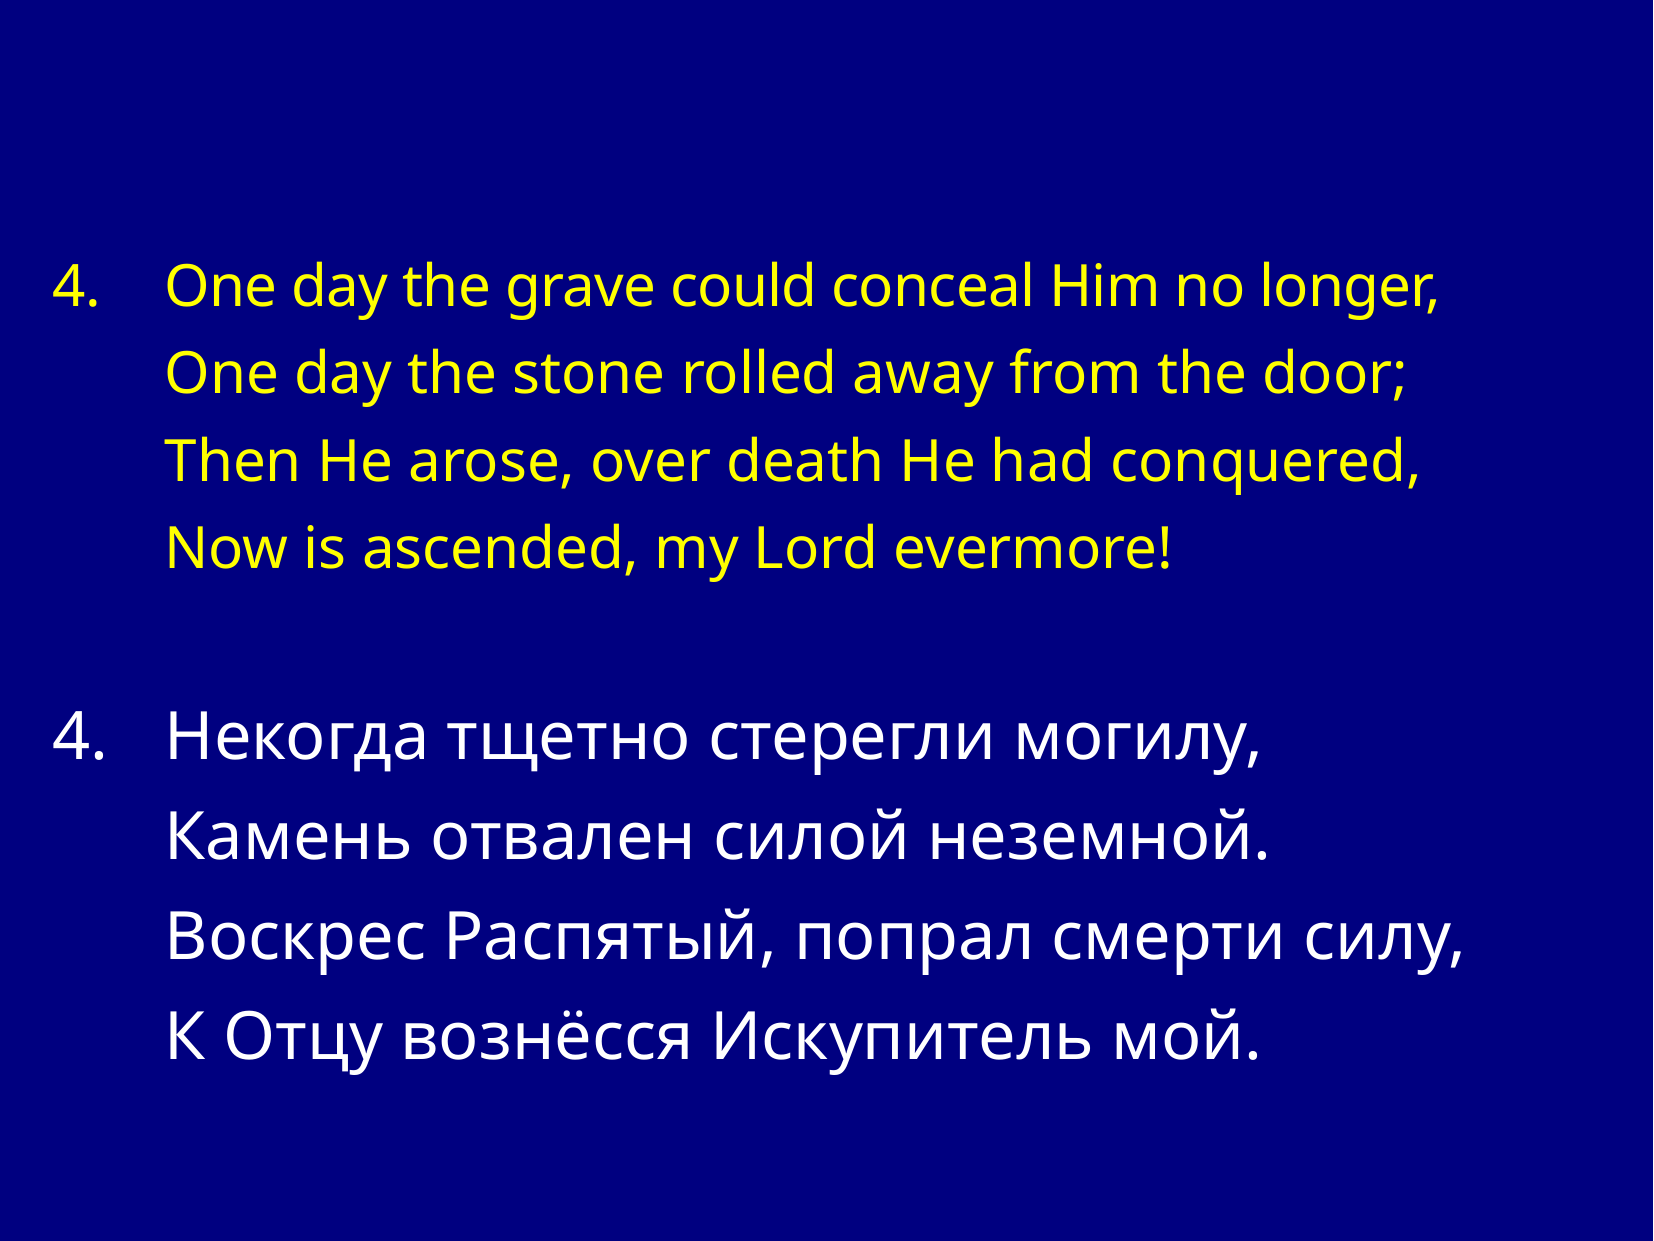

4.	One day the grave could conceal Him no longer,
	One day the stone rolled away from the door;
	Then He arose, over death He had conquered,
	Now is ascended, my Lord evermore!
4.	Некогда тщетно стерегли могилу,
	Камень отвален силой неземной.
	Воскрес Распятый, попрал смерти силу,
	К Отцу вознёсся Искупитель мой.